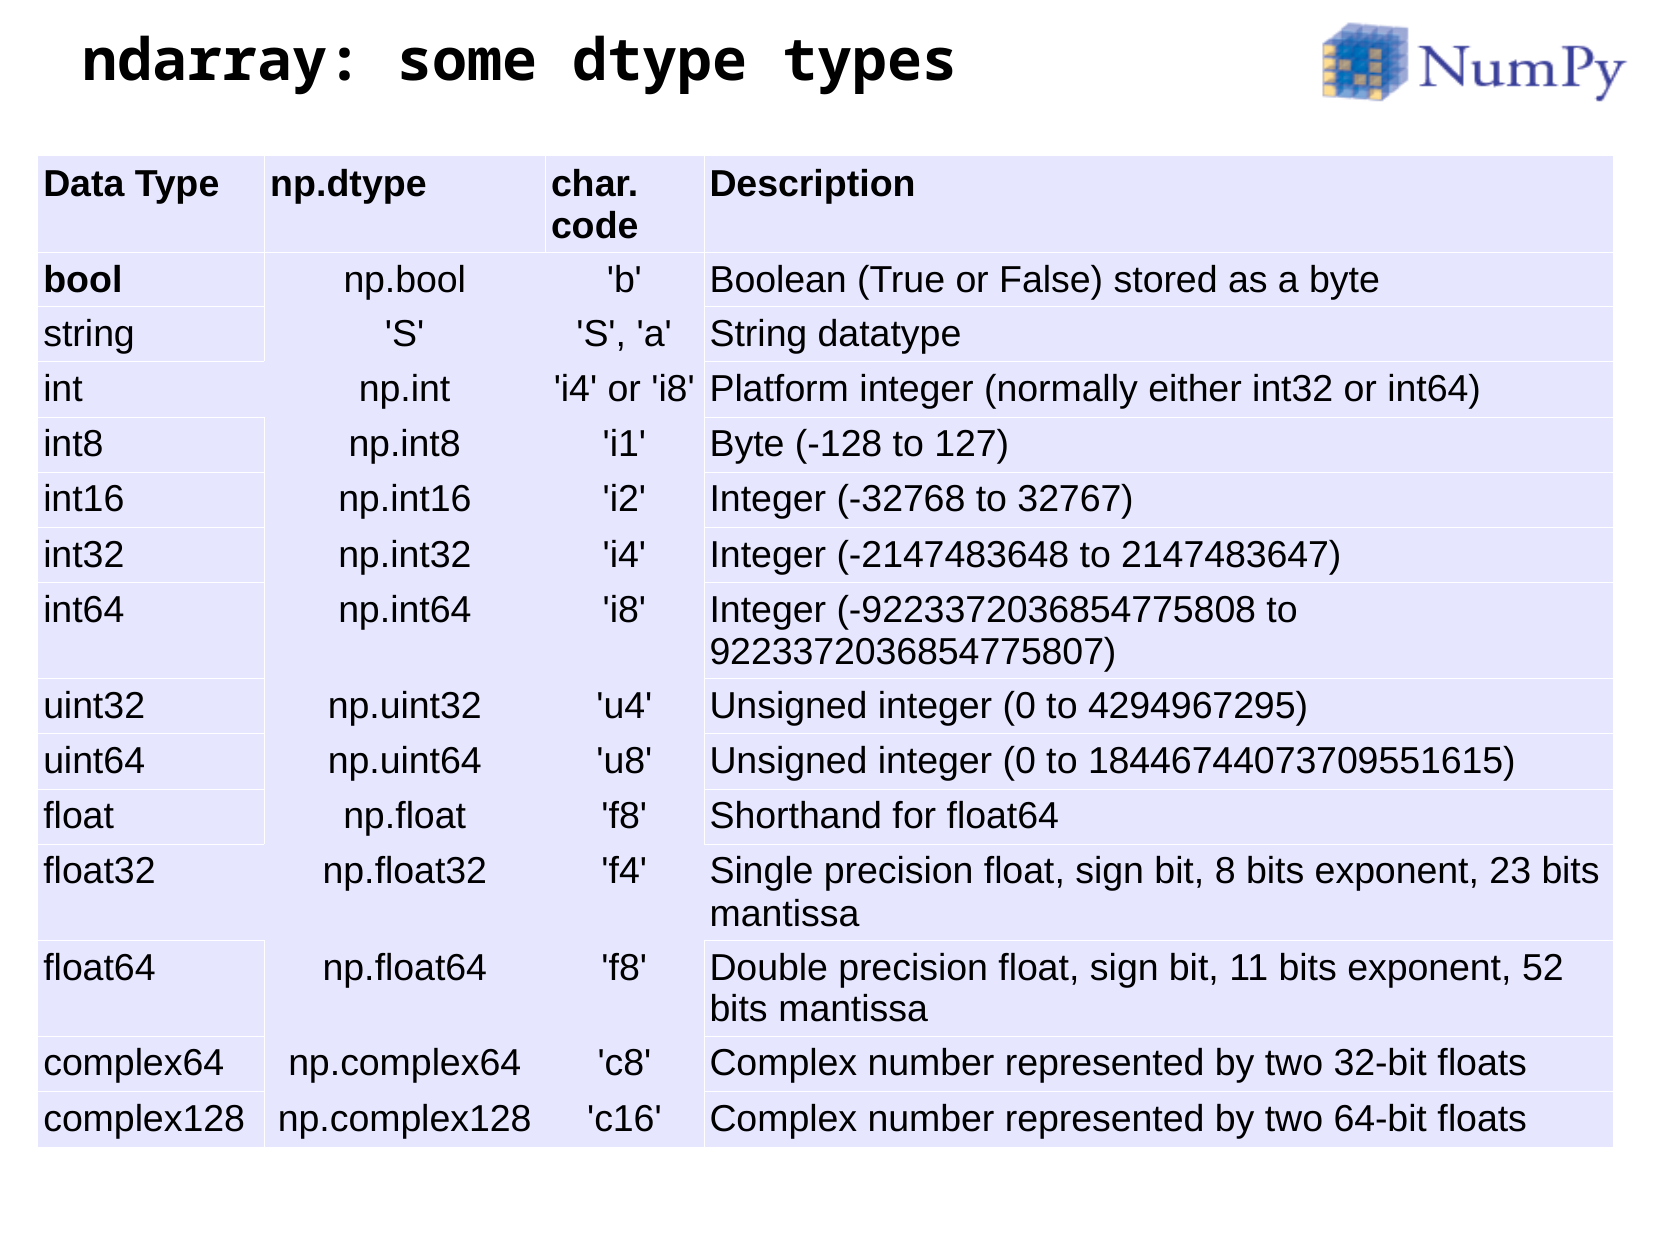

# ndarray: some dtype types
| Data Type | np.dtype | char. code | Description |
| --- | --- | --- | --- |
| bool | np.bool | 'b' | Boolean (True or False) stored as a byte |
| string | 'S' | 'S', 'a' | String datatype |
| int | np.int | 'i4' or 'i8' | Platform integer (normally either int32 or int64) |
| int8 | np.int8 | 'i1' | Byte (-128 to 127) |
| int16 | np.int16 | 'i2' | Integer (-32768 to 32767) |
| int32 | np.int32 | 'i4' | Integer (-2147483648 to 2147483647) |
| int64 | np.int64 | 'i8' | Integer (-9223372036854775808 to 9223372036854775807) |
| uint32 | np.uint32 | 'u4' | Unsigned integer (0 to 4294967295) |
| uint64 | np.uint64 | 'u8' | Unsigned integer (0 to 18446744073709551615) |
| float | np.float | 'f8' | Shorthand for float64 |
| float32 | np.float32 | 'f4' | Single precision float, sign bit, 8 bits exponent, 23 bits mantissa |
| float64 | np.float64 | 'f8' | Double precision float, sign bit, 11 bits exponent, 52 bits mantissa |
| complex64 | np.complex64 | 'c8' | Complex number represented by two 32-bit floats |
| complex128 | np.complex128 | 'c16' | Complex number represented by two 64-bit floats |